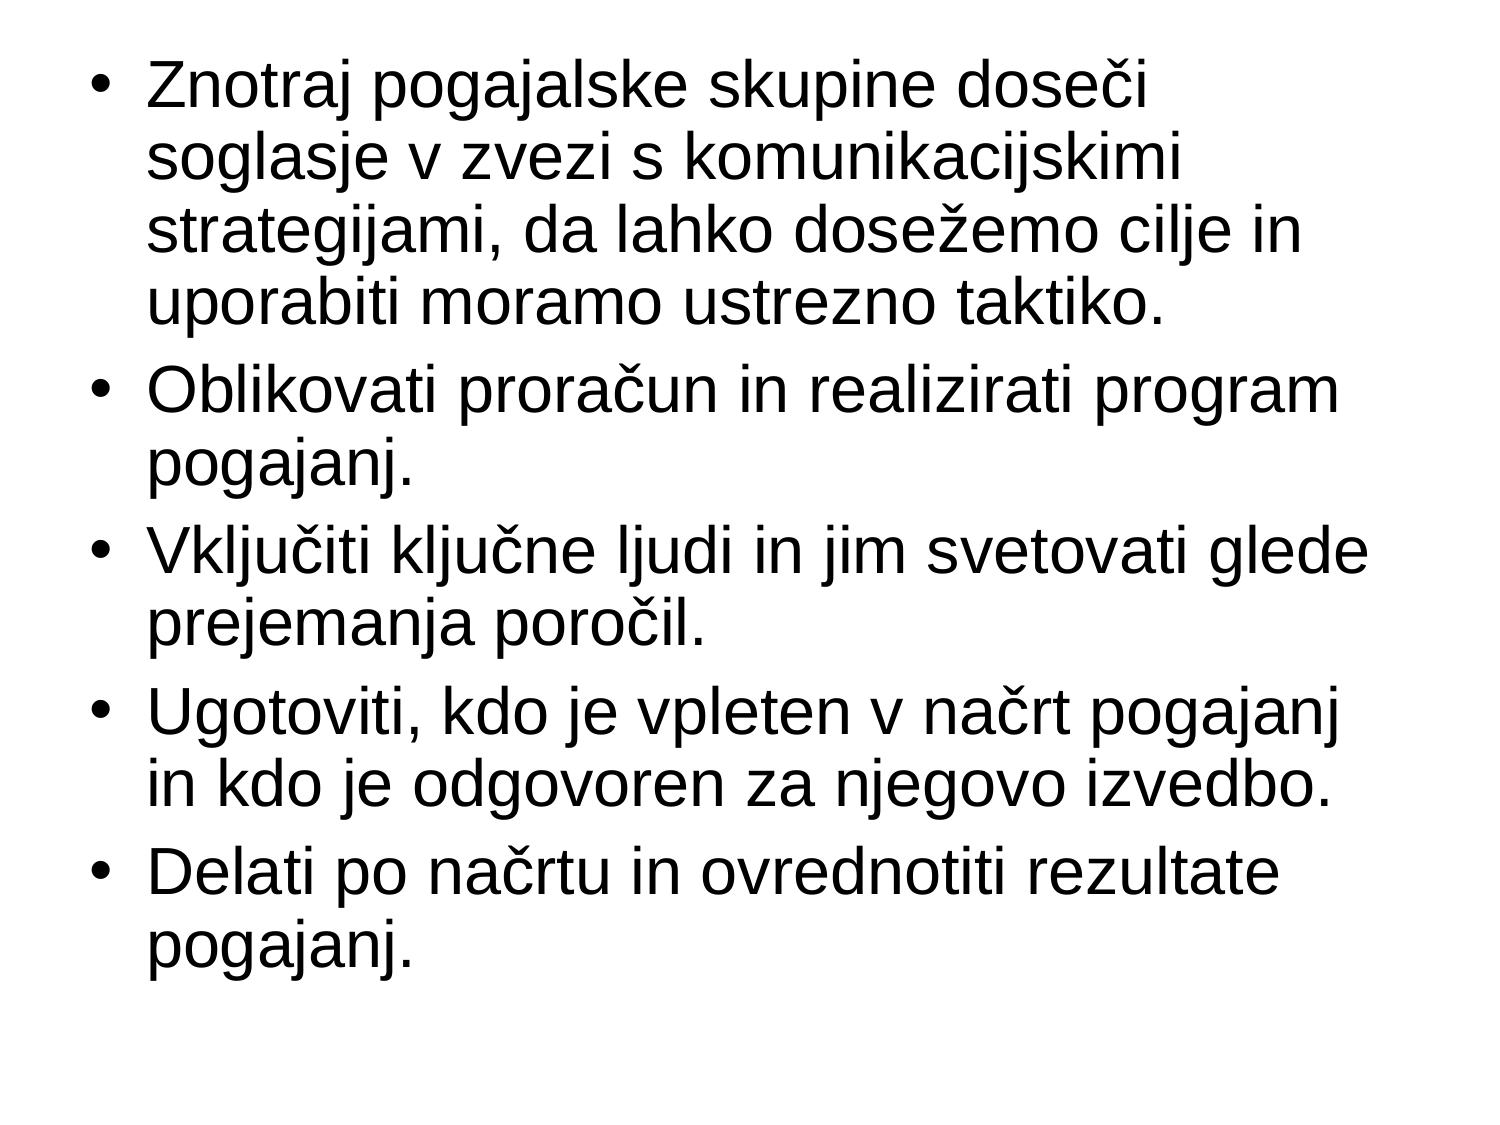

Znotraj pogajalske skupine doseči soglasje v zvezi s komunikacijskimi strategijami, da lahko dosežemo cilje in uporabiti moramo ustrezno taktiko.
Oblikovati proračun in realizirati program pogajanj.
Vključiti ključne ljudi in jim svetovati glede prejemanja poročil.
Ugotoviti, kdo je vpleten v načrt pogajanj in kdo je odgovoren za njegovo izvedbo.
Delati po načrtu in ovrednotiti rezultate pogajanj.
#